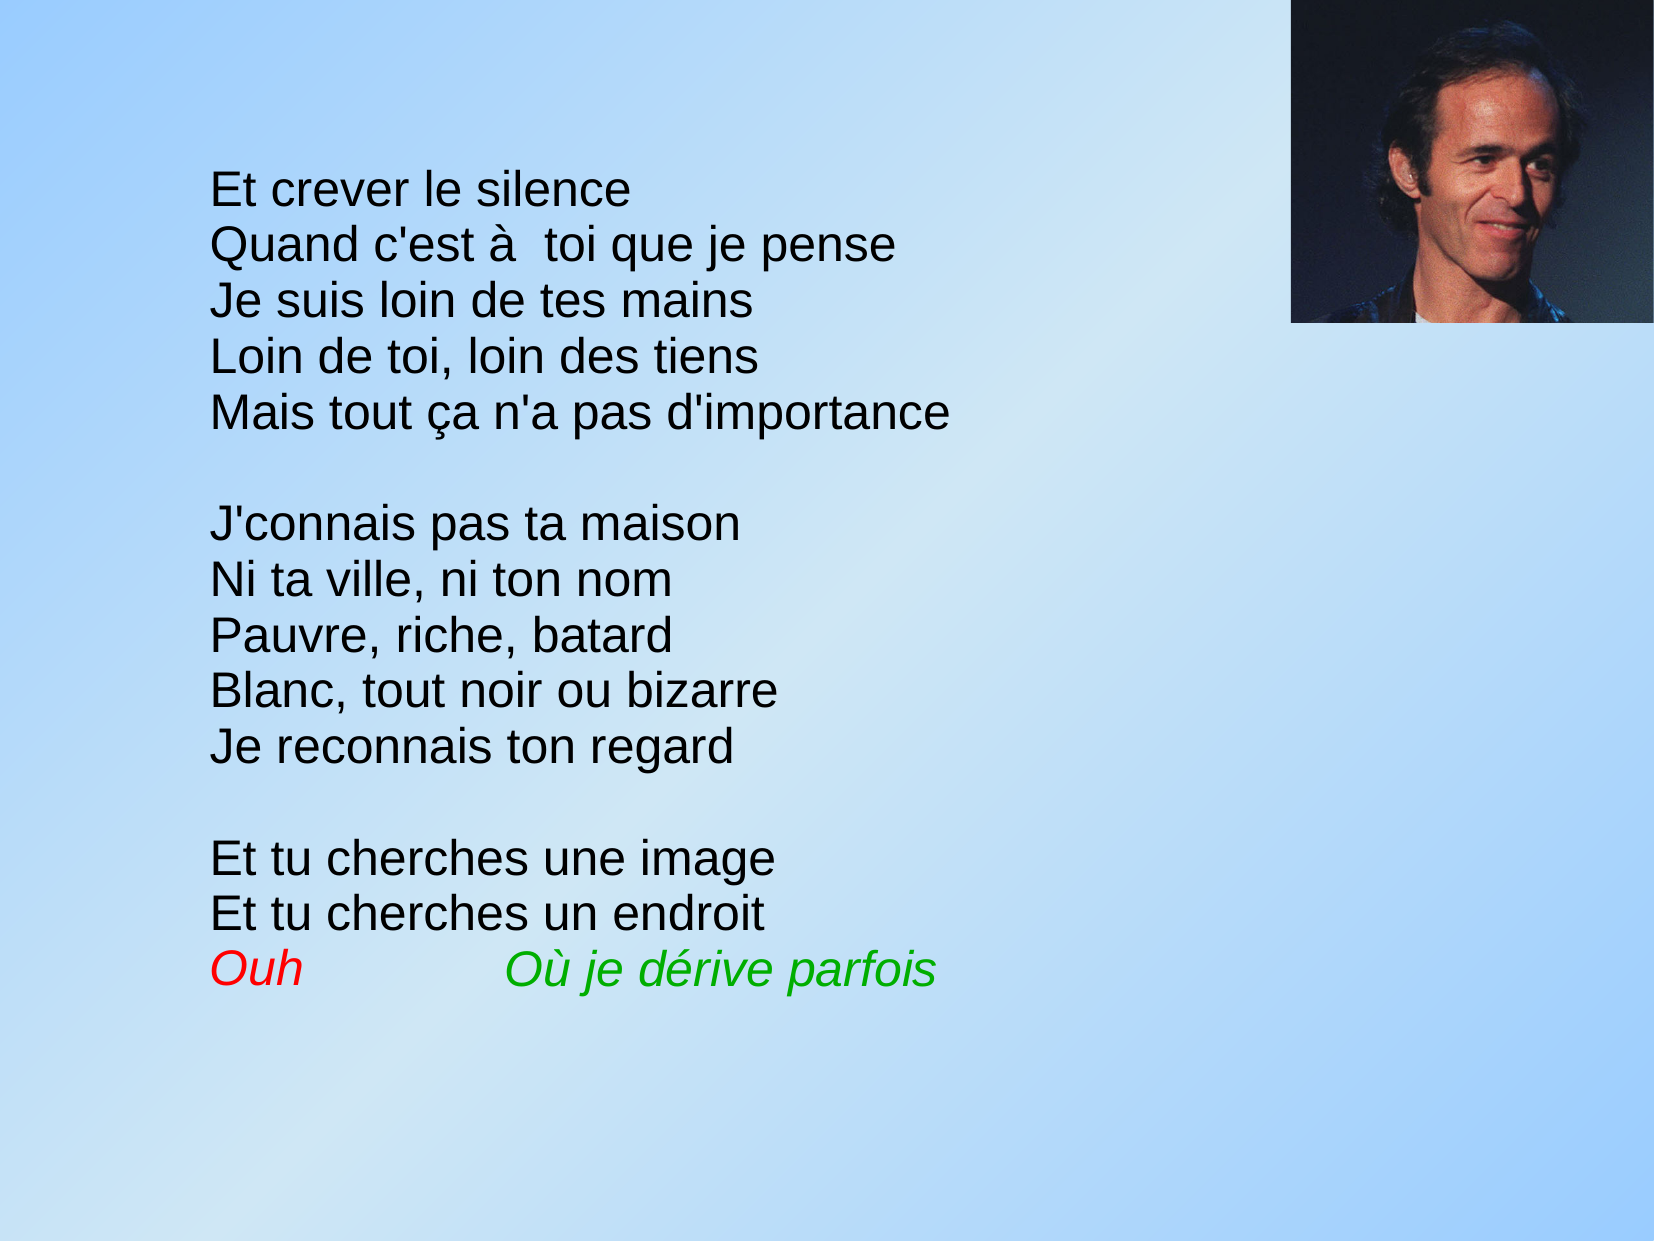

Et crever le silence
Quand c'est à toi que je pense
Je suis loin de tes mains
Loin de toi, loin des tiens
Mais tout ça n'a pas d'importance
J'connais pas ta maison
Ni ta ville, ni ton nom
Pauvre, riche, batard
Blanc, tout noir ou bizarre
Je reconnais ton regard
Et tu cherches une image
Et tu cherches un endroit
				Où je dérive parfois
Ouh